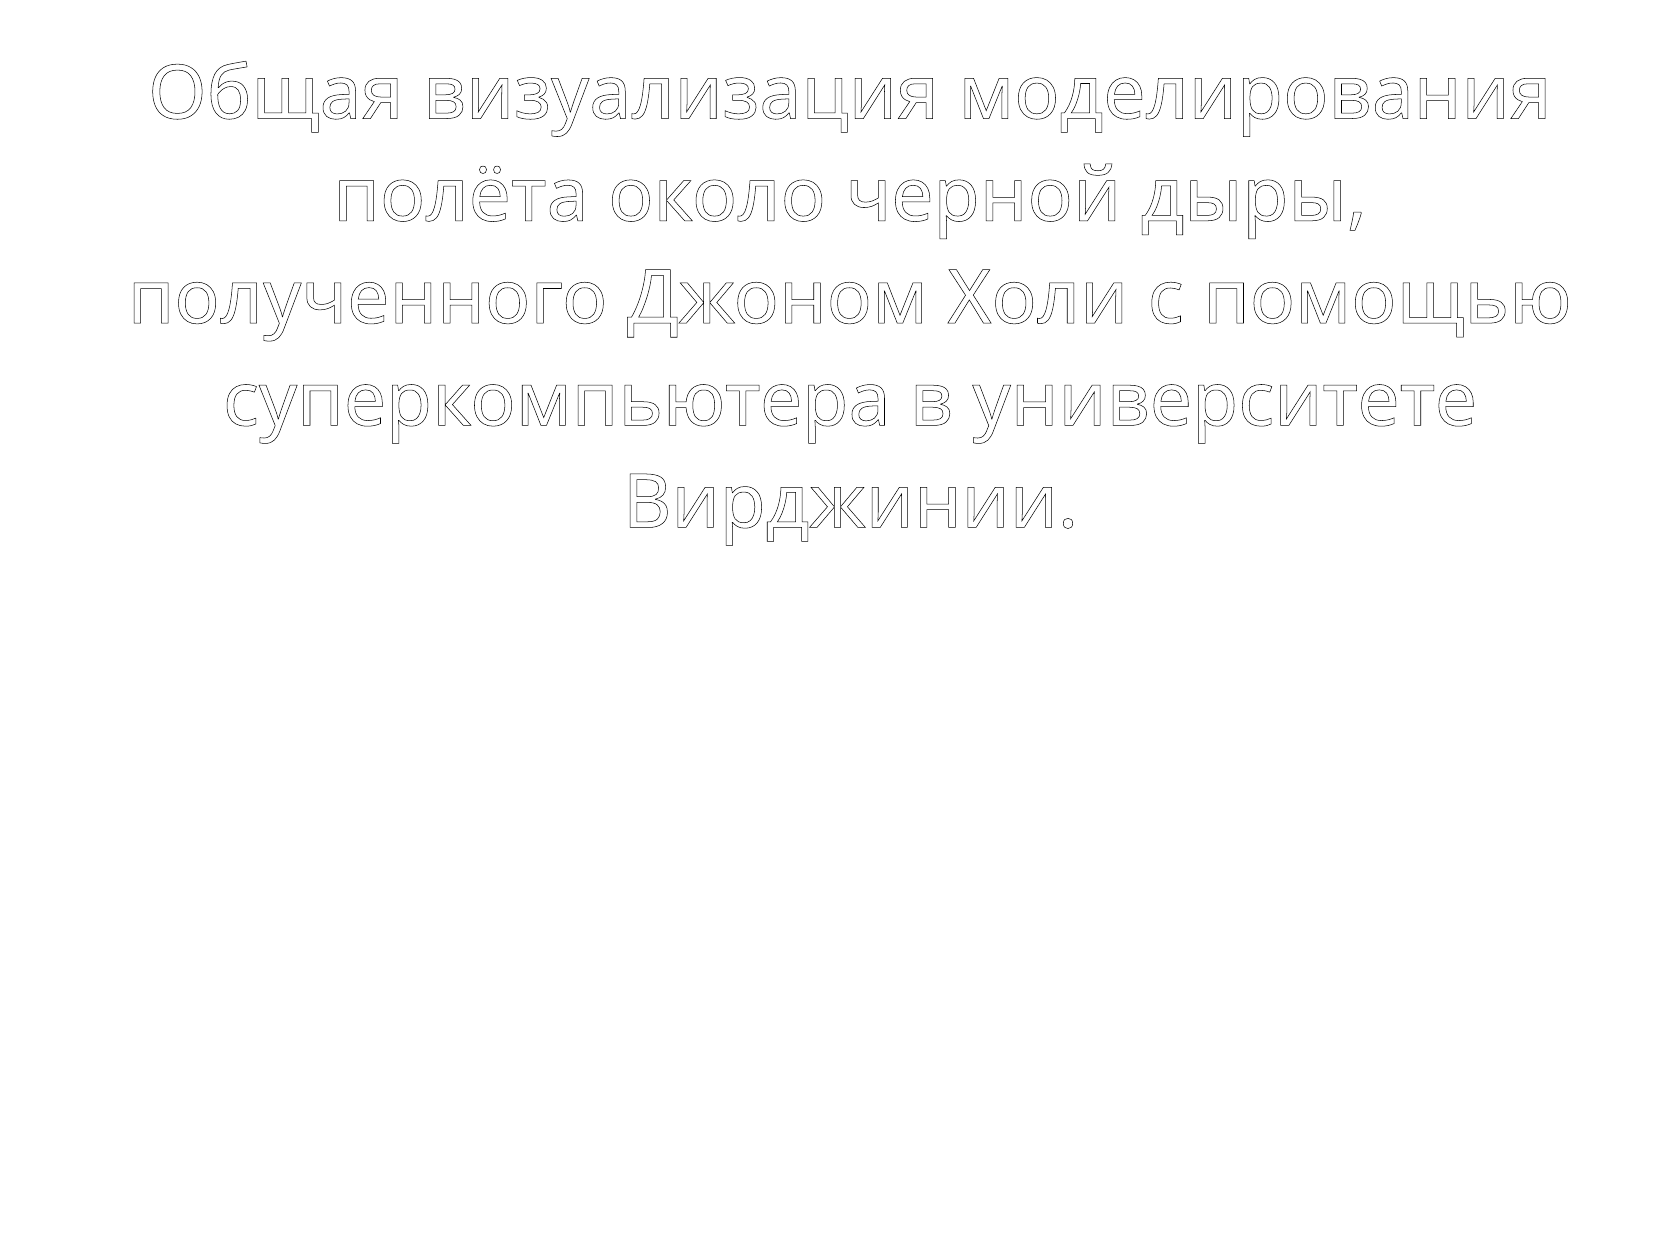

# Общая визуализация моделирования полёта около черной дыры, полученного Джоном Холи с помощью суперкомпьютера в университете Вирджинии.